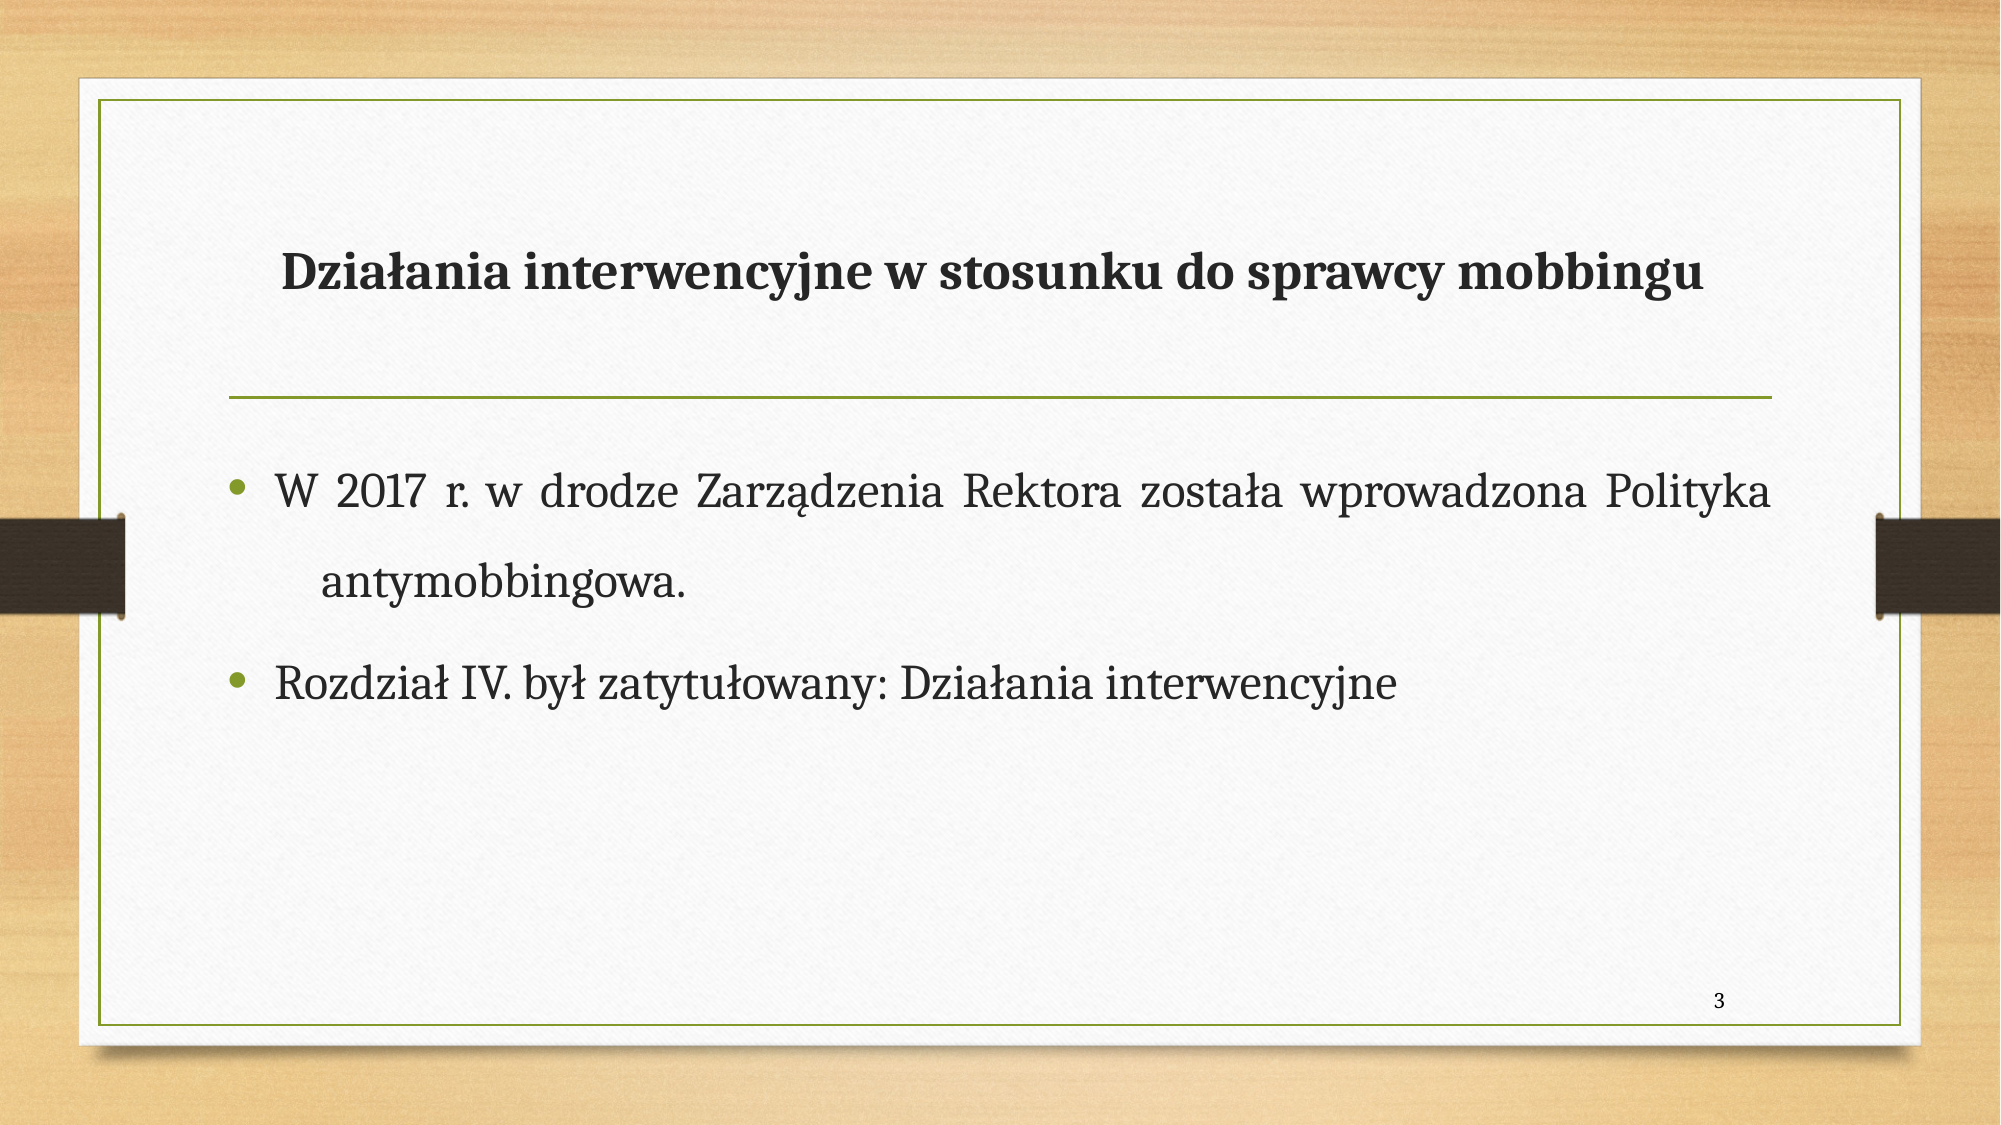

# Działania interwencyjne w stosunku do sprawcy mobbingu
W 2017 r. w drodze Zarządzenia Rektora została wprowadzona Polityka antymobbingowa.
Rozdział IV. był zatytułowany: Działania interwencyjne